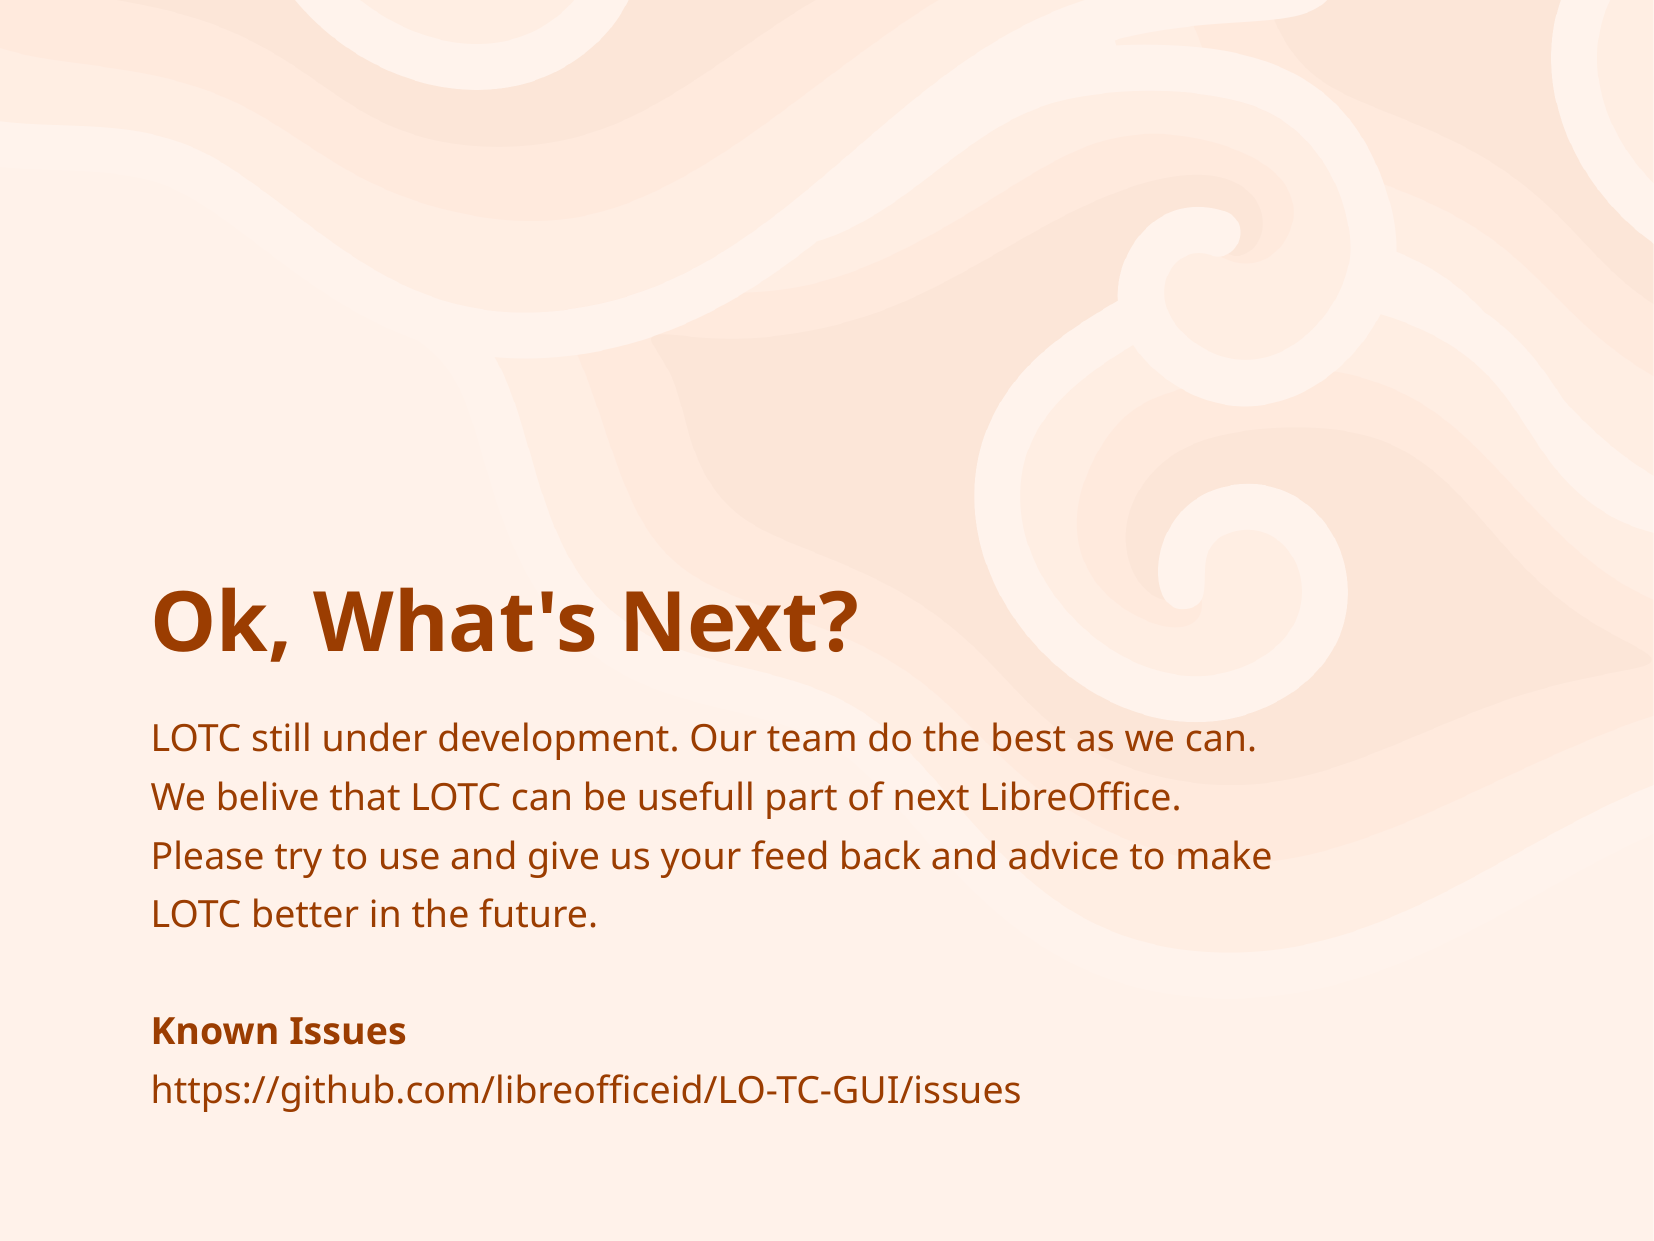

Ok, What's Next?
LOTC still under development. Our team do the best as we can. We belive that LOTC can be usefull part of next LibreOffice. Please try to use and give us your feed back and advice to make LOTC better in the future.
Known Issues https://github.com/libreofficeid/LO-TC-GUI/issues